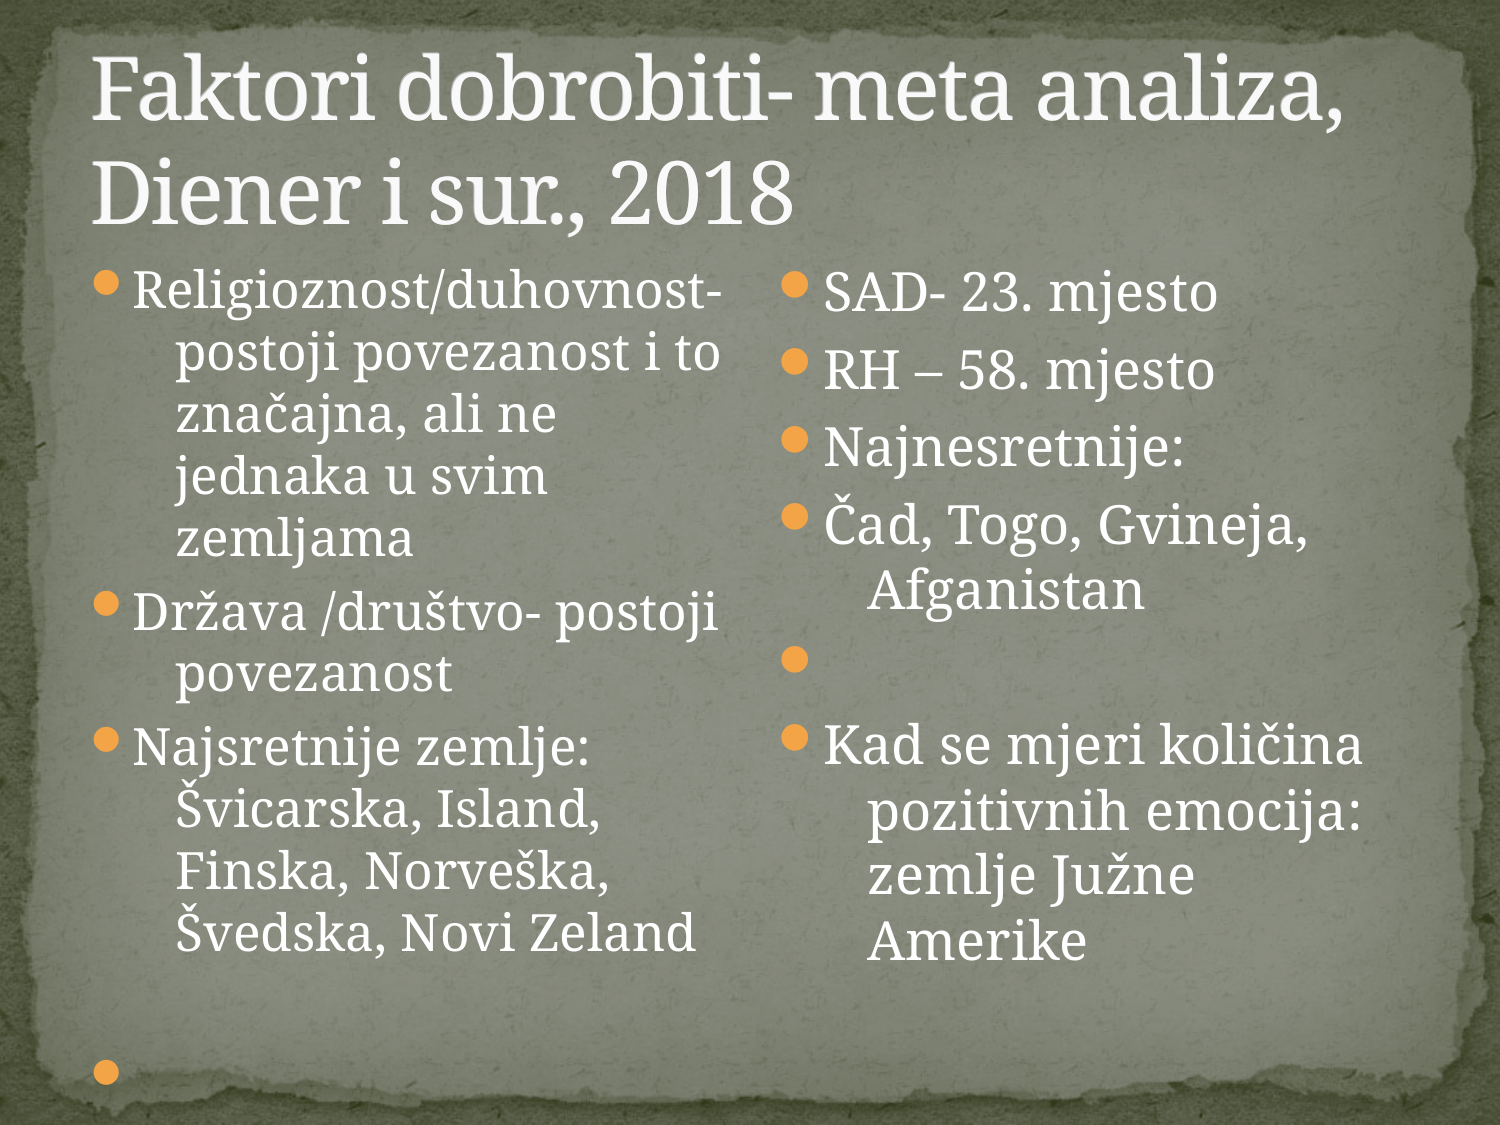

# Faktori dobrobiti- meta analiza, Diener i sur., 2018
Religioznost/duhovnost-postoji povezanost i to značajna, ali ne jednaka u svim zemljama
Država /društvo- postoji povezanost
Najsretnije zemlje: Švicarska, Island, Finska, Norveška, Švedska, Novi Zeland
SAD- 23. mjesto
RH – 58. mjesto
Najnesretnije:
Čad, Togo, Gvineja, Afganistan
Kad se mjeri količina pozitivnih emocija: zemlje Južne Amerike